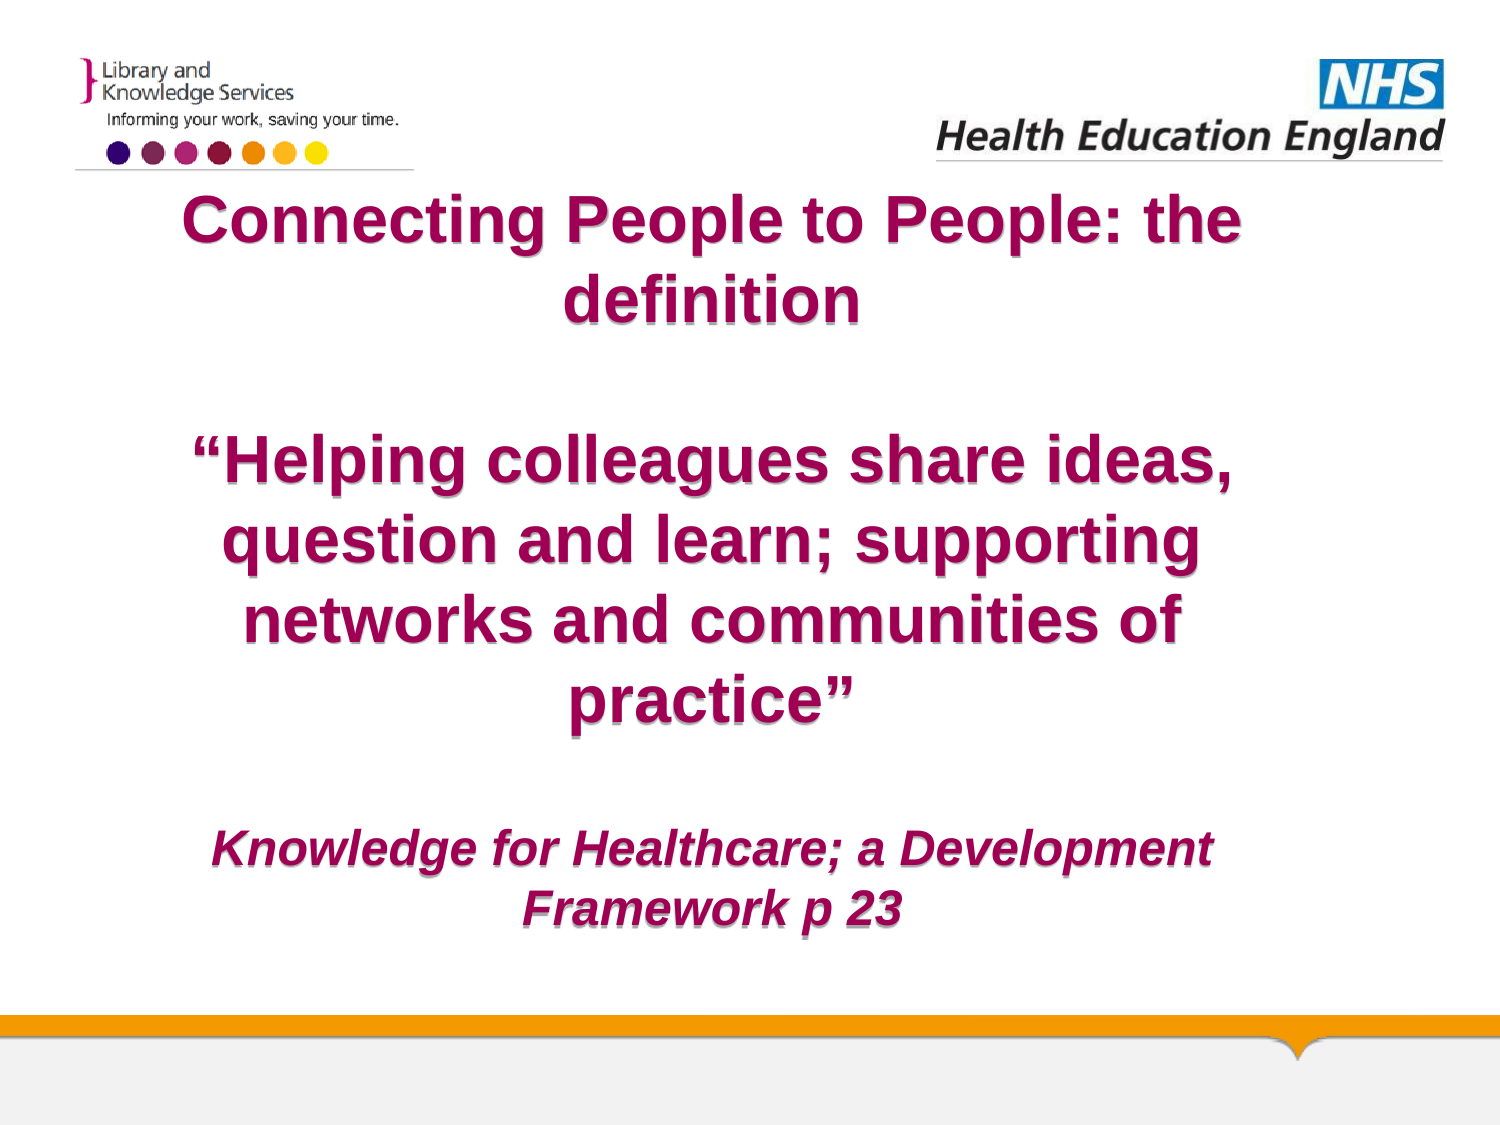

# Connecting People to People: the definition “Helping colleagues share ideas, question and learn; supporting networks and communities of practice” Knowledge for Healthcare; a Development Framework p 23